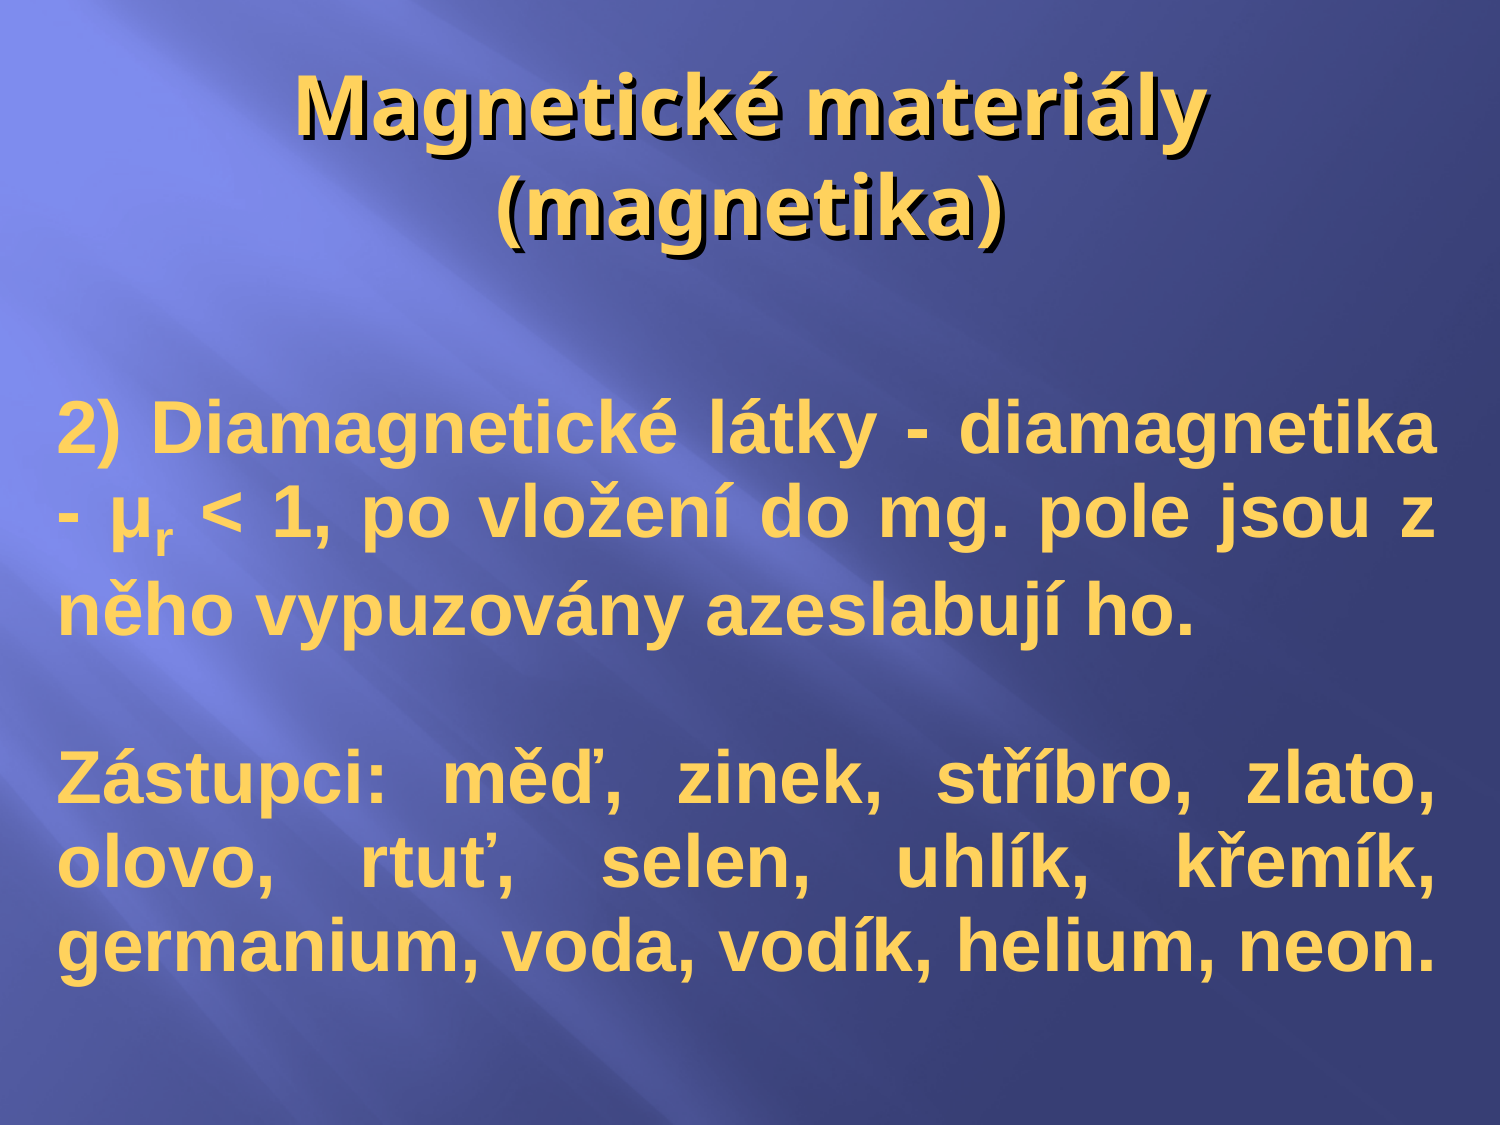

# Magnetické materiály (magnetika)
2) Diamagnetické látky - diamagnetika - μr < 1, po vložení do mg. pole jsou z něho vypuzovány a zeslabují ho.
Zástupci: měď, zinek, stříbro, zlato, olovo, rtuť, selen, uhlík, křemík, germanium, voda, vodík, helium, neon.